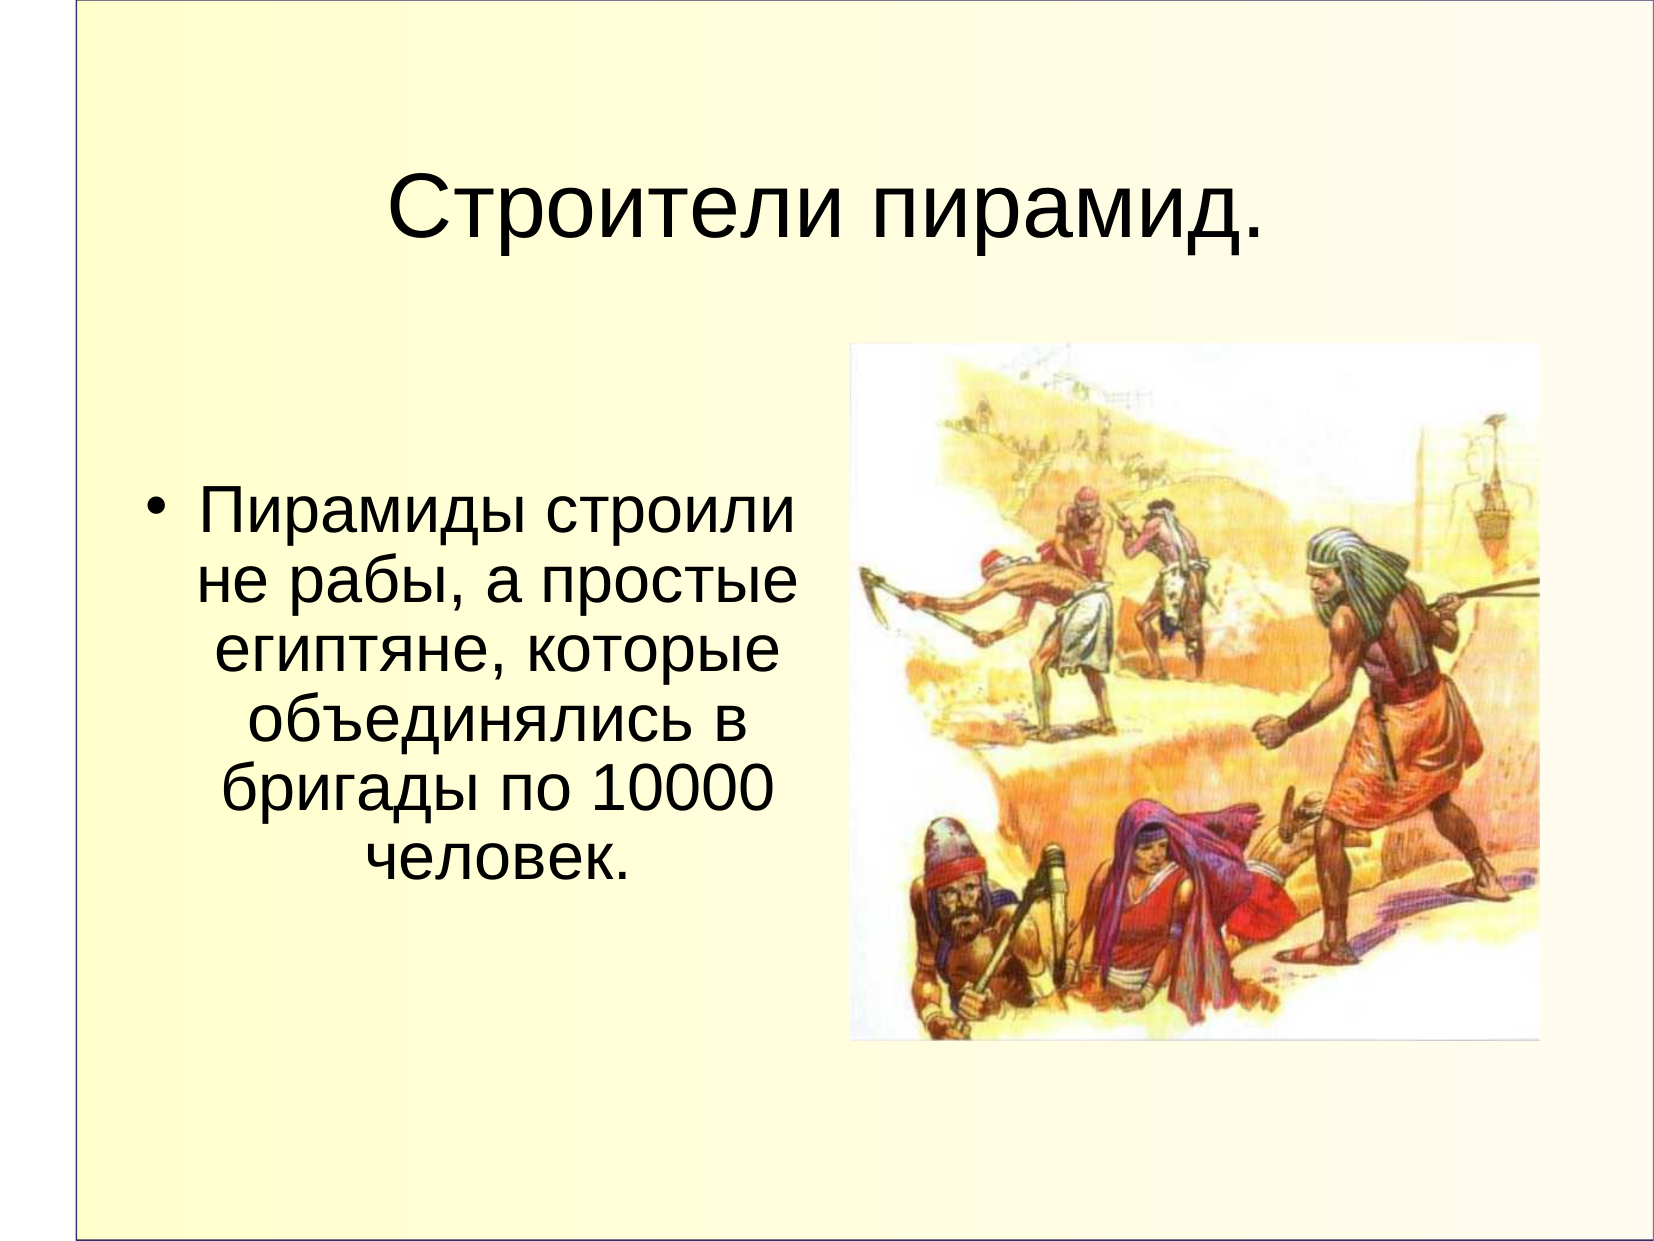

# Строители пирамид.
Пирамиды строили не рабы, а простые египтяне, которые объединялись в бригады по 10000 человек.